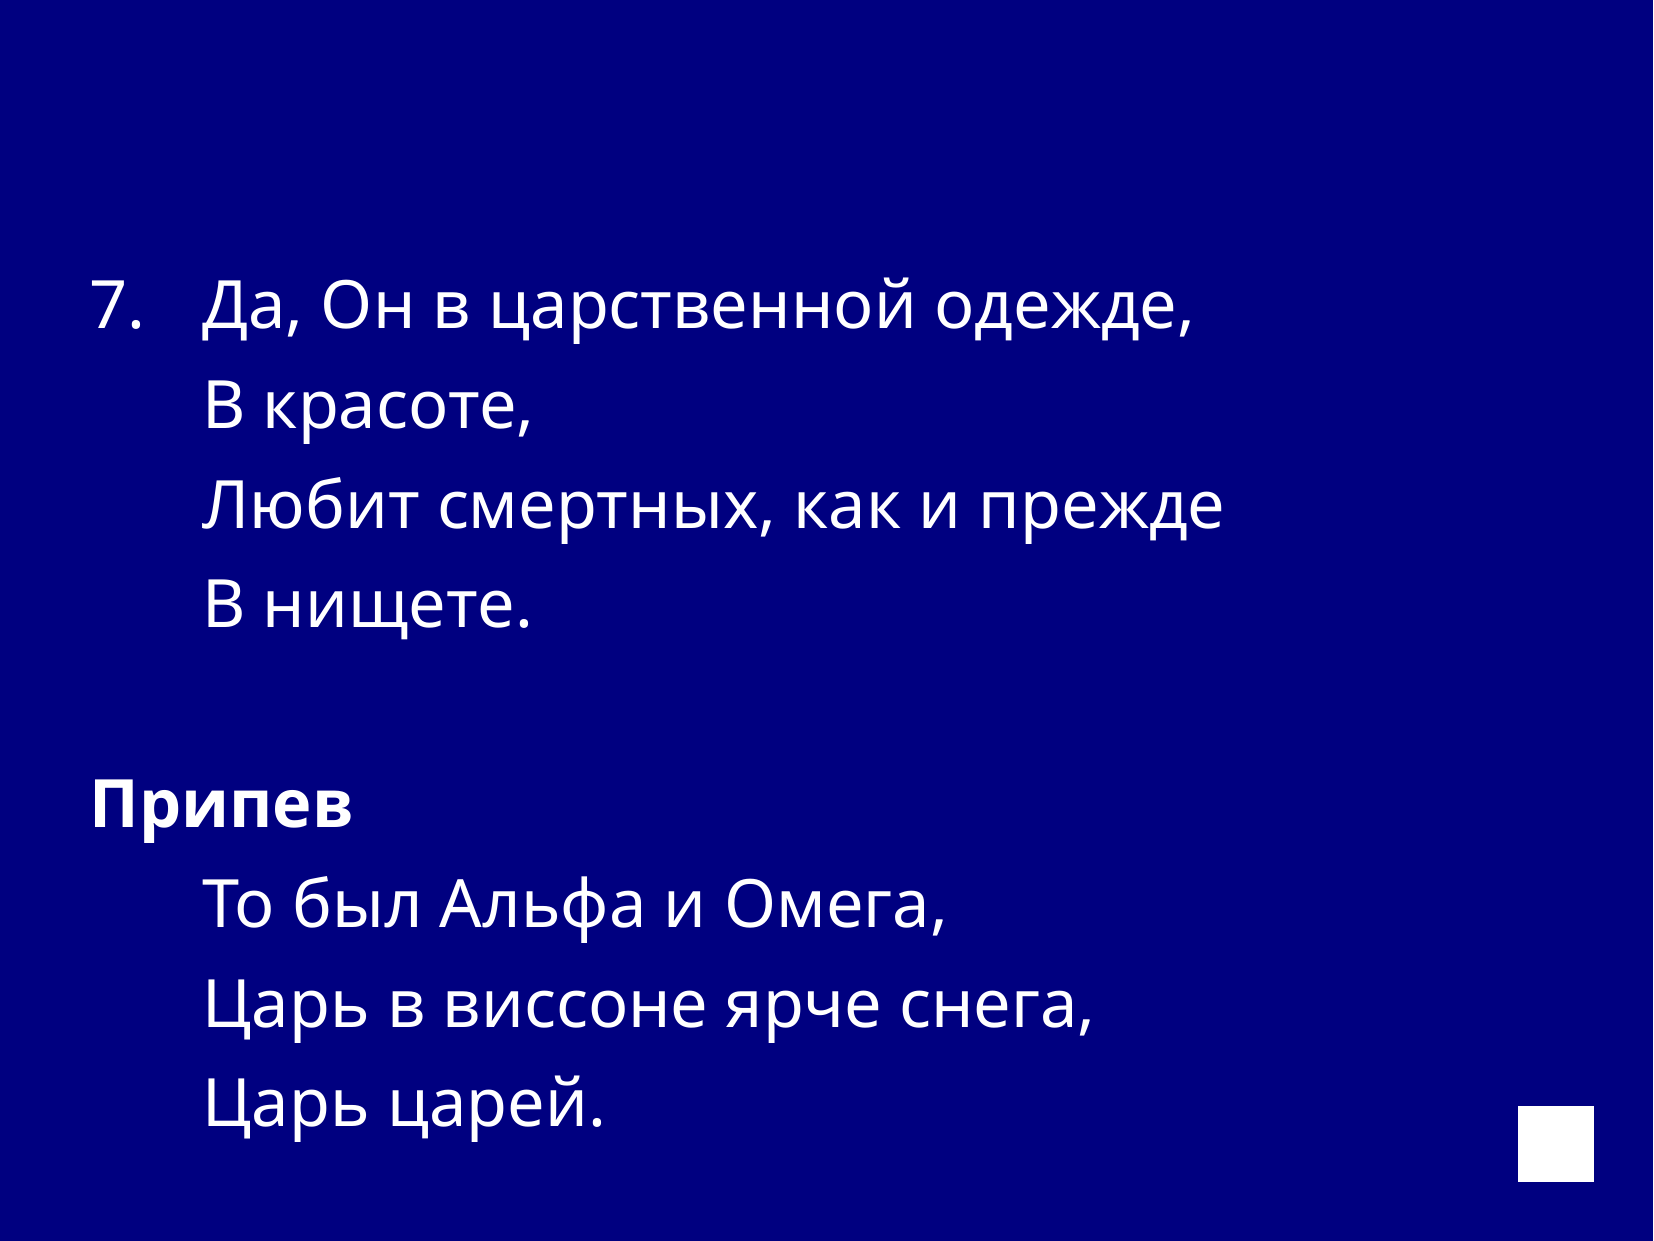

7.	Да, Он в царственной одежде,
	В красоте,
	Любит смертных, как и прежде
	В нищете.
Припев
	То был Альфа и Омега,
	Царь в виссоне ярче снега,
	Царь царей.